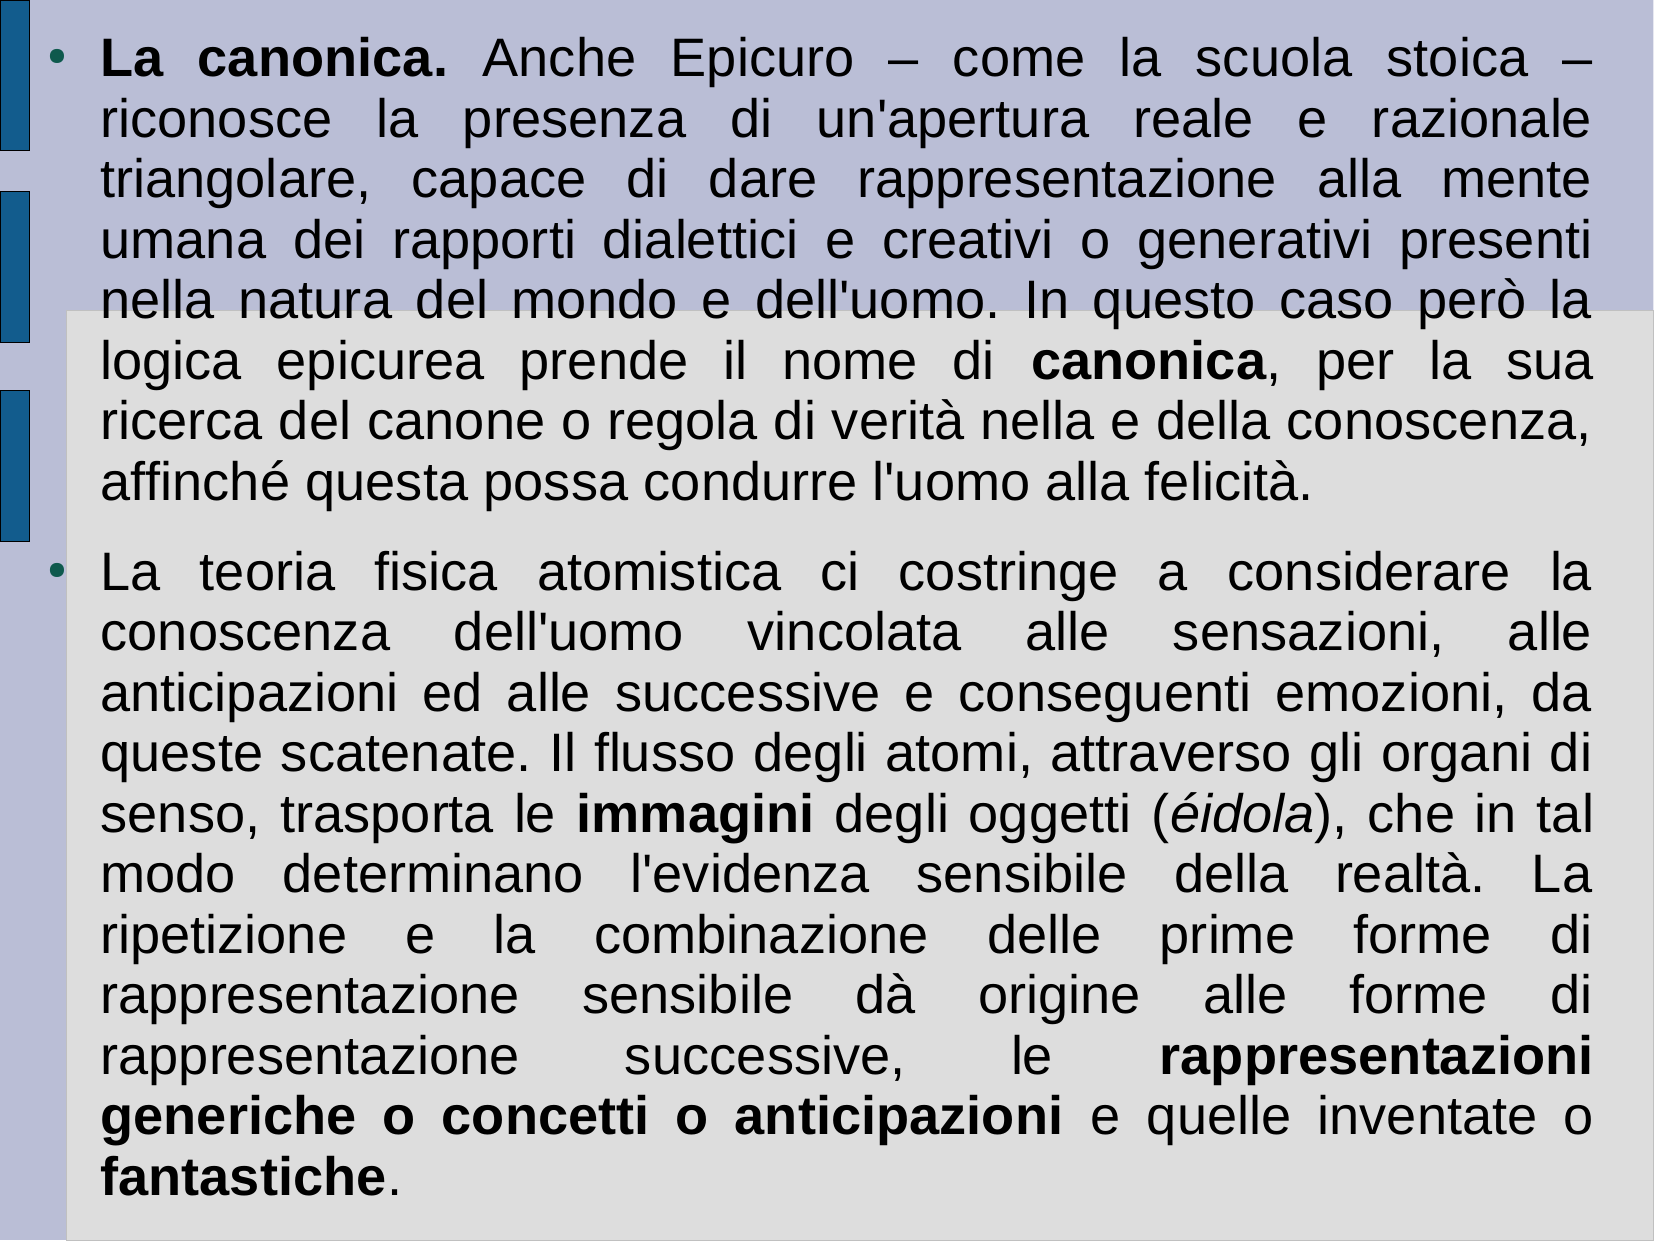

La canonica. Anche Epicuro – come la scuola stoica – riconosce la presenza di un'apertura reale e razionale triangolare, capace di dare rappresentazione alla mente umana dei rapporti dialettici e creativi o generativi presenti nella natura del mondo e dell'uomo. In questo caso però la logica epicurea prende il nome di canonica, per la sua ricerca del canone o regola di verità nella e della conoscenza, affinché questa possa condurre l'uomo alla felicità.
La teoria fisica atomistica ci costringe a considerare la conoscenza dell'uomo vincolata alle sensazioni, alle anticipazioni ed alle successive e conseguenti emozioni, da queste scatenate. Il flusso degli atomi, attraverso gli organi di senso, trasporta le immagini degli oggetti (éidola), che in tal modo determinano l'evidenza sensibile della realtà. La ripetizione e la combinazione delle prime forme di rappresentazione sensibile dà origine alle forme di rappresentazione successive, le rappresentazioni generiche o concetti o anticipazioni e quelle inventate o fantastiche.
#